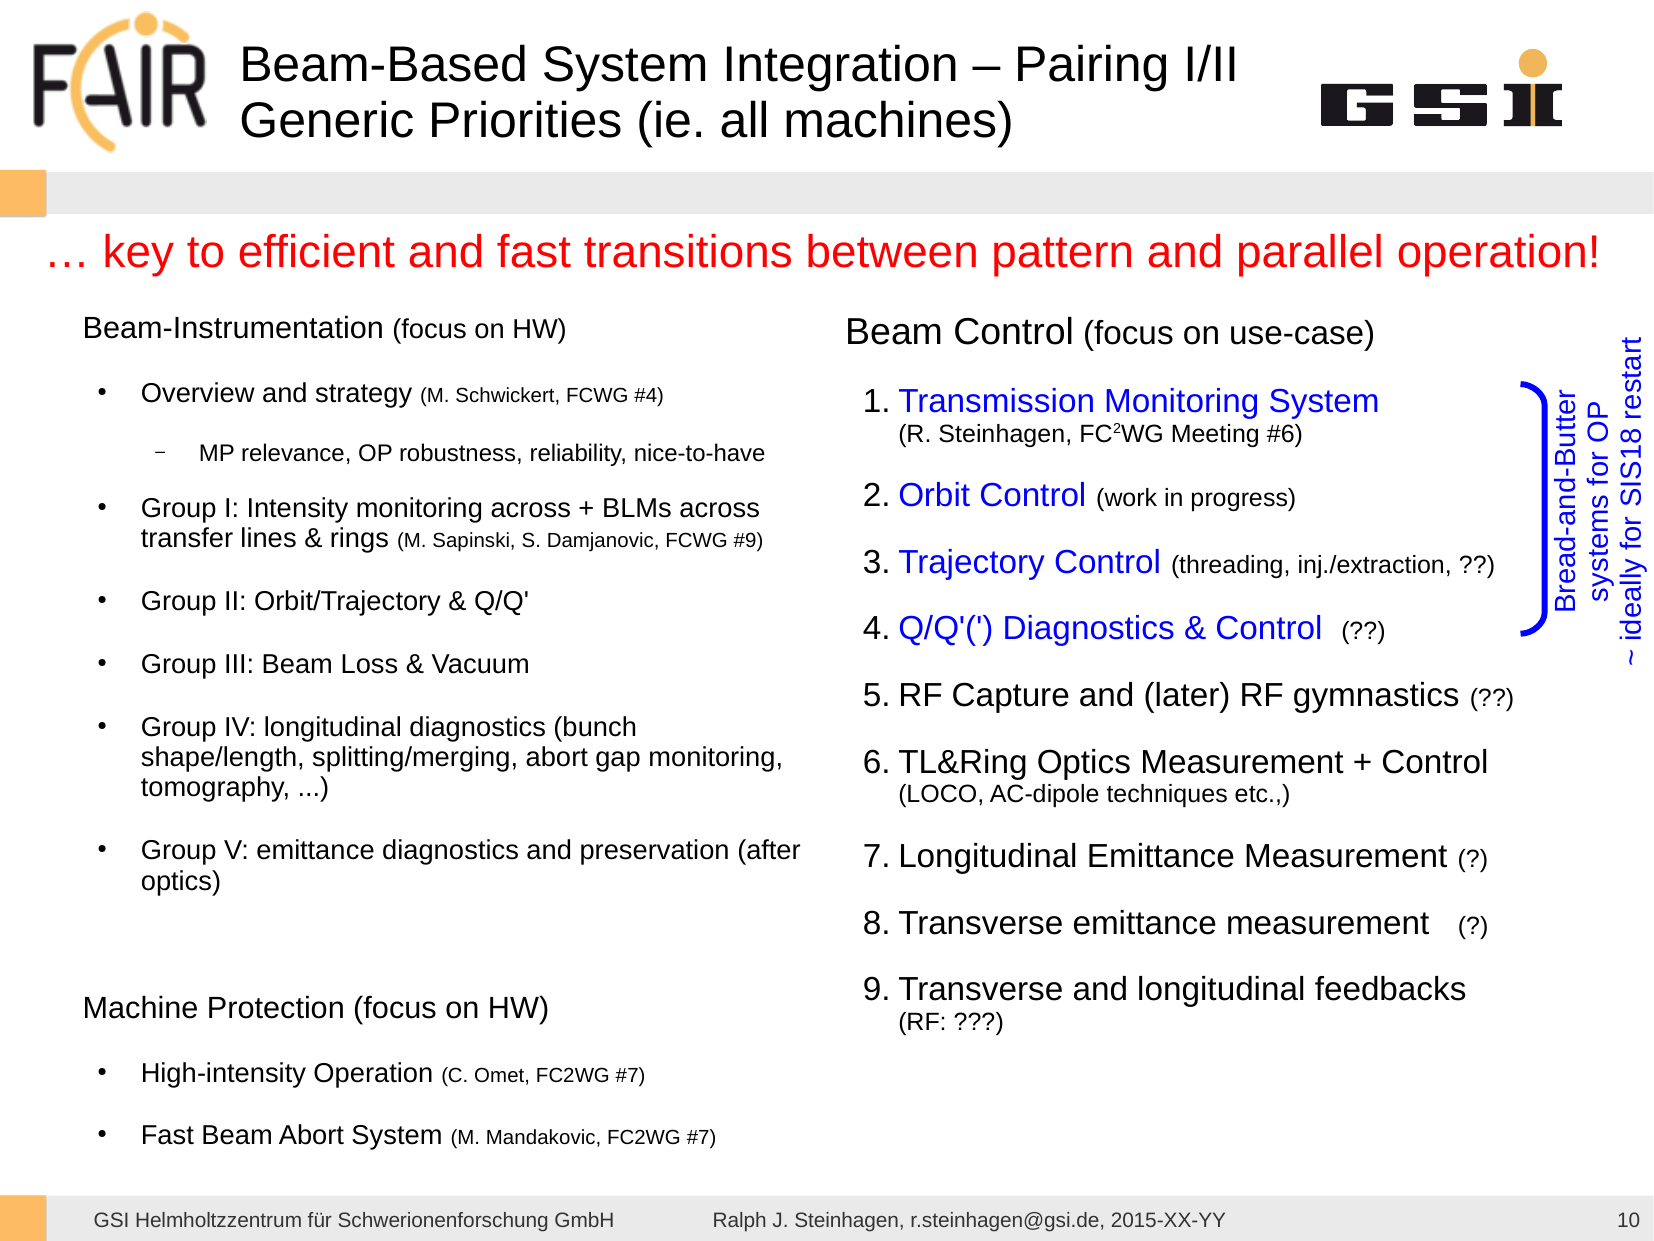

# Beam-Based System Integration – Pairing I/II Generic Priorities (ie. all machines)
… key to efficient and fast transitions between pattern and parallel operation!
Beam-Instrumentation (focus on HW)
Overview and strategy (M. Schwickert, FCWG #4)
MP relevance, OP robustness, reliability, nice-to-have
Group I: Intensity monitoring across + BLMs across transfer lines & rings (M. Sapinski, S. Damjanovic, FCWG #9)
Group II: Orbit/Trajectory & Q/Q'
Group III: Beam Loss & Vacuum
Group IV: longitudinal diagnostics (bunch shape/length, splitting/merging, abort gap monitoring, tomography, ...)
Group V: emittance diagnostics and preservation (after optics)
Machine Protection (focus on HW)
High-intensity Operation (C. Omet, FC2WG #7)
Fast Beam Abort System (M. Mandakovic, FC2WG #7)
Beam Control (focus on use-case)
Transmission Monitoring System (R. Steinhagen, FC2WG Meeting #6)
Orbit Control (work in progress)
Trajectory Control (threading, inj./extraction, ??)
Q/Q'(') Diagnostics & Control 	(??)
RF Capture and (later) RF gymnastics (??)
TL&Ring Optics Measurement + Control (LOCO, AC-dipole techniques etc.,)
Longitudinal Emittance Measurement (?)
Transverse emittance measurement (?)
Transverse and longitudinal feedbacks (RF: ???)
Bread-and-Butter
systems for OP
~ ideally for SIS18 restart